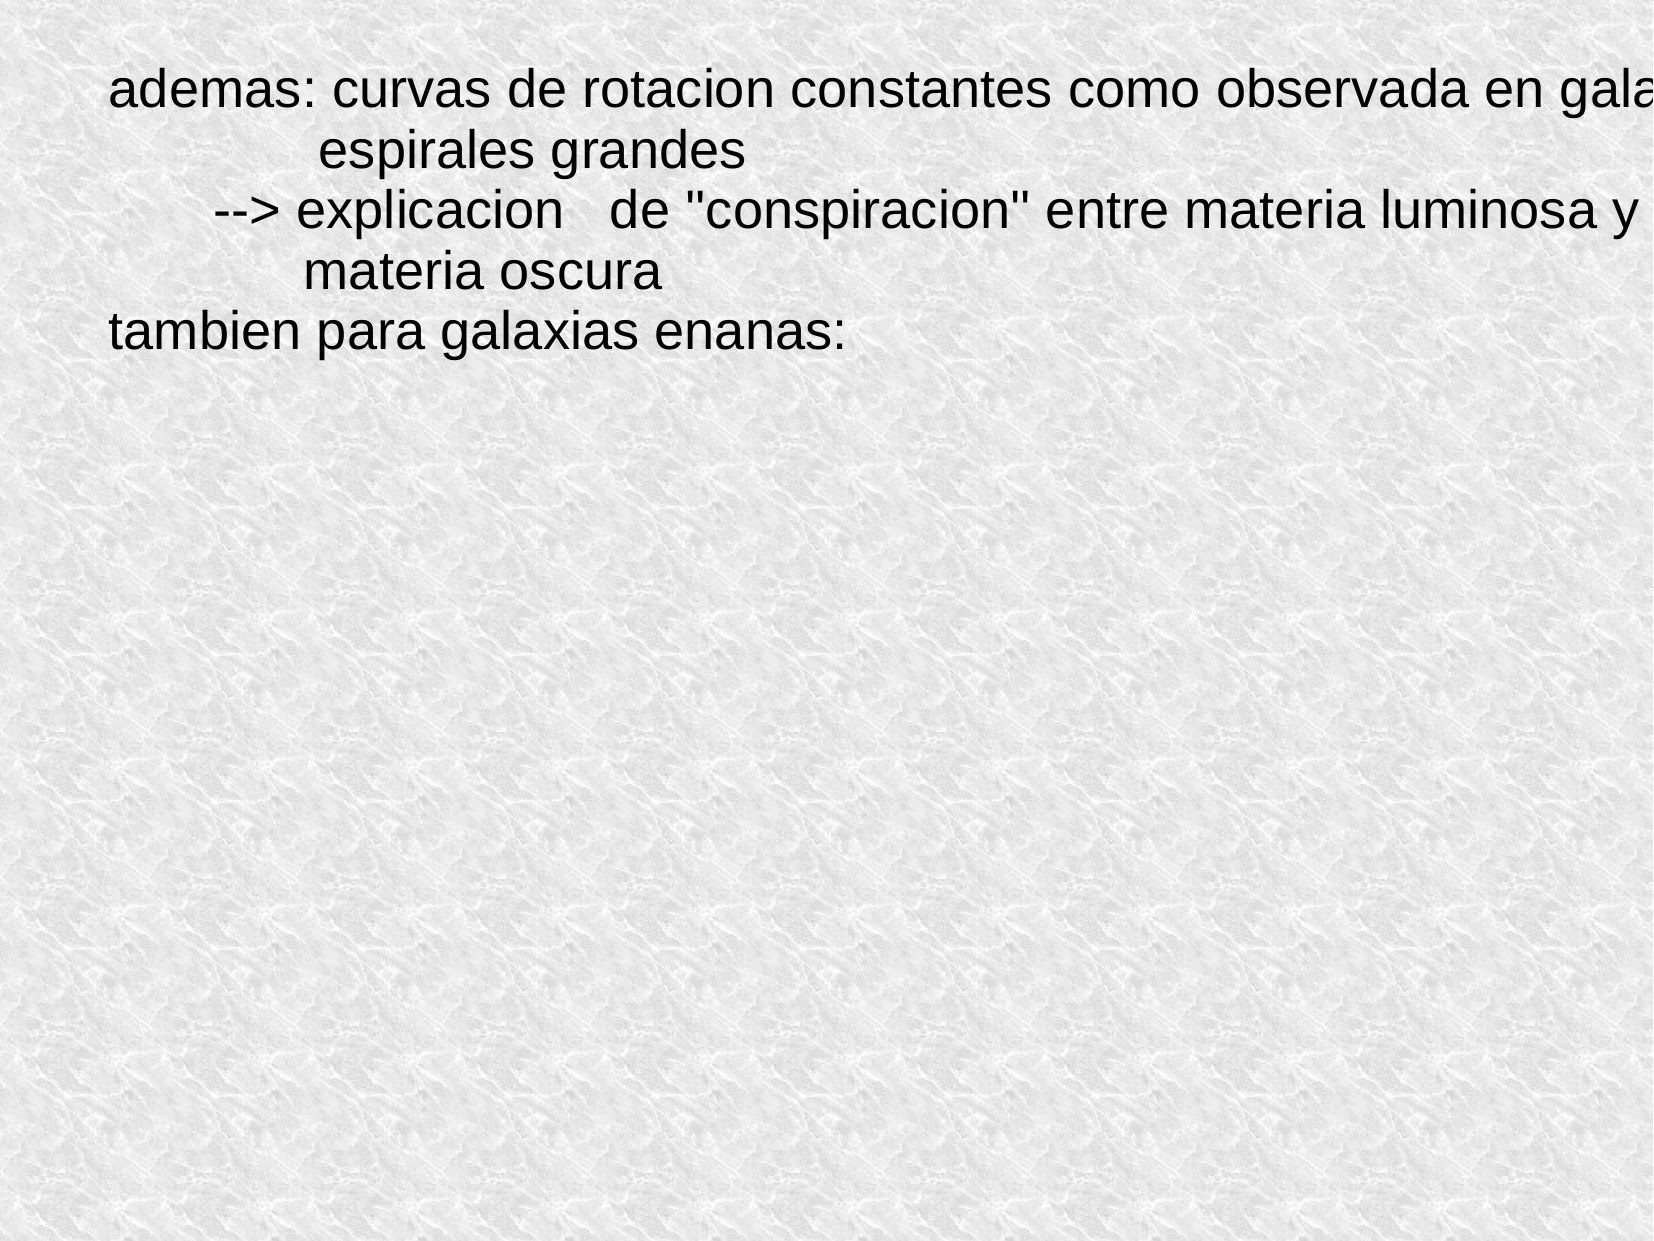

ademas: curvas de rotacion constantes como observada en galaxias
 espirales grandes
 --> explicacion de ''conspiracion'' entre materia luminosa y
 materia oscura
tambien para galaxias enanas: